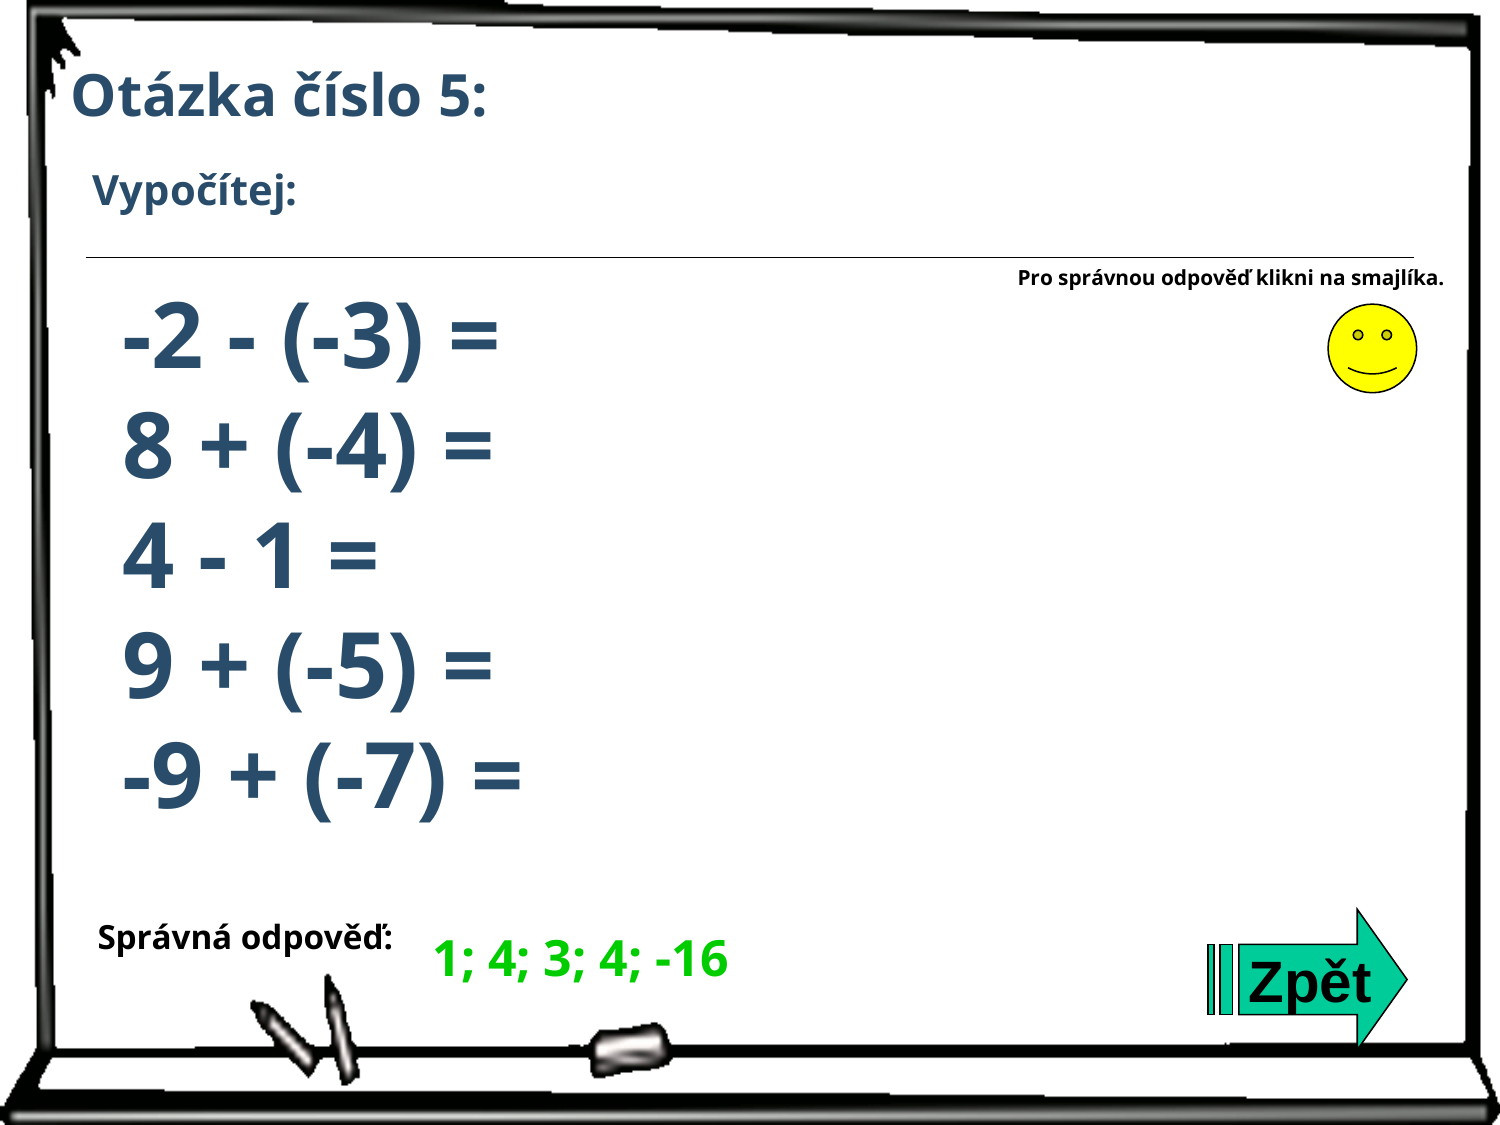

Otázka číslo 5:
Vypočítej:
Pro správnou odpověď klikni na smajlíka.
-2 - (-3) =      
8 + (-4) =     
4 - 1 =      
9 + (-5) =      
-9 + (-7) =
Správná odpověď:
1; 4; 3; 4; -16
Zpět